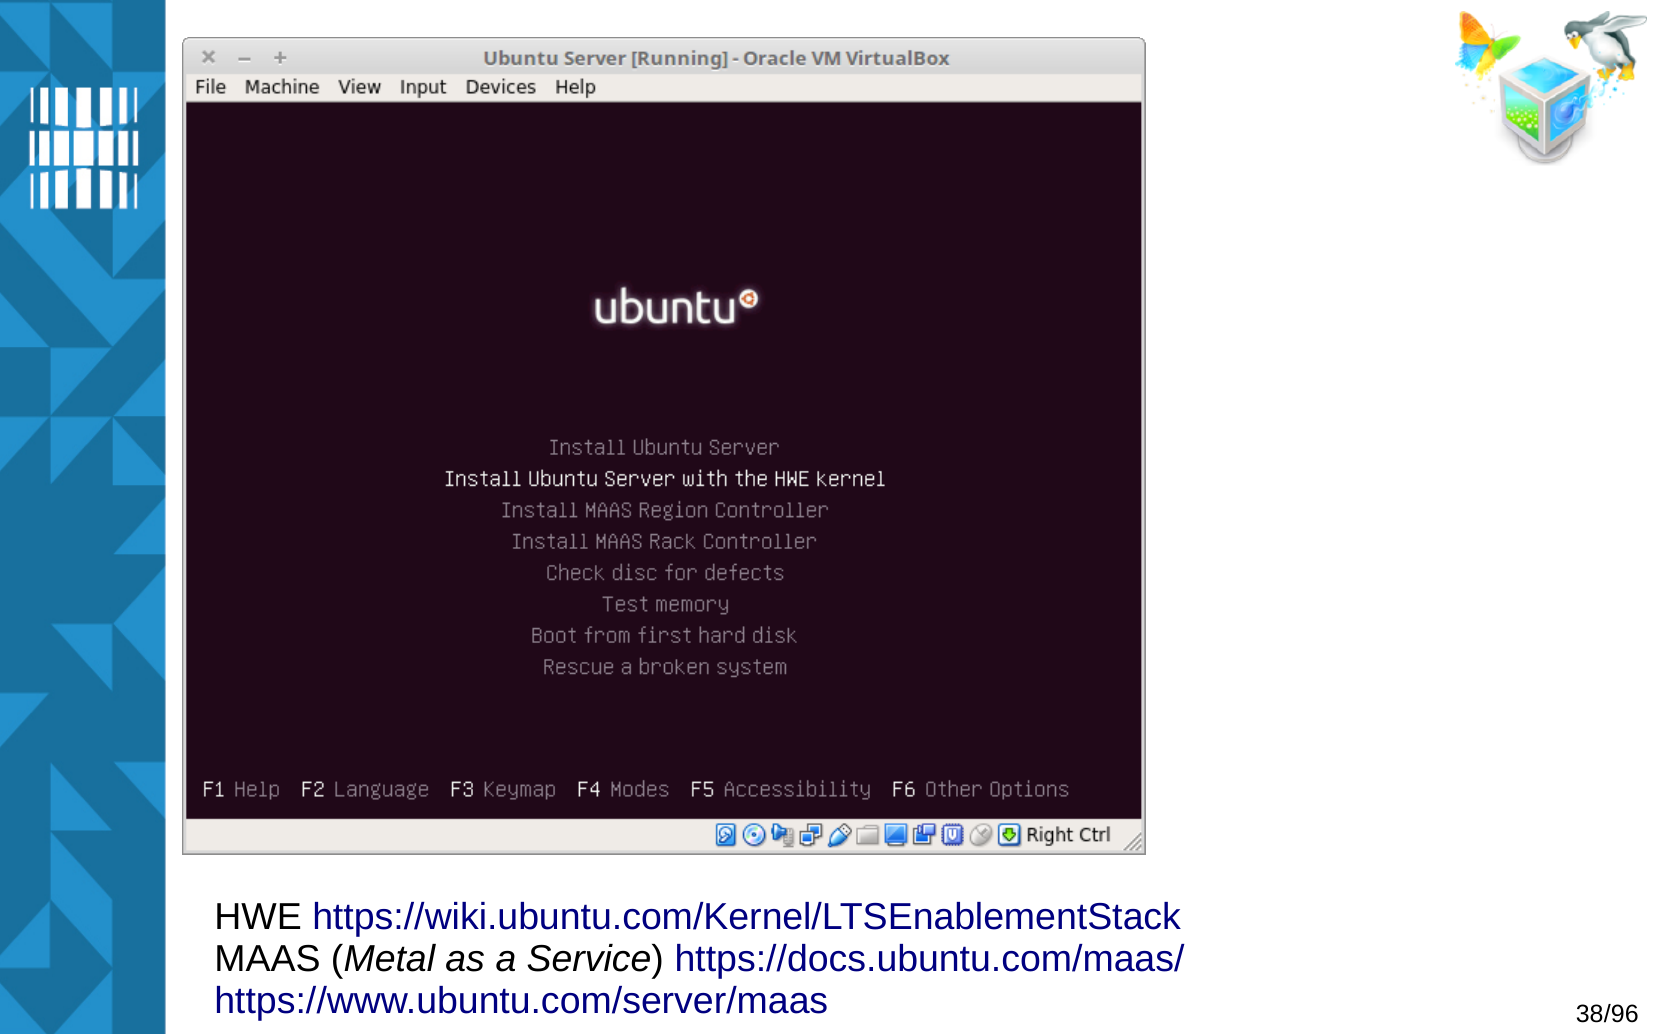

HWE https://wiki.ubuntu.com/Kernel/LTSEnablementStack
MAAS (Metal as a Service) https://docs.ubuntu.com/maas/
https://www.ubuntu.com/server/maas